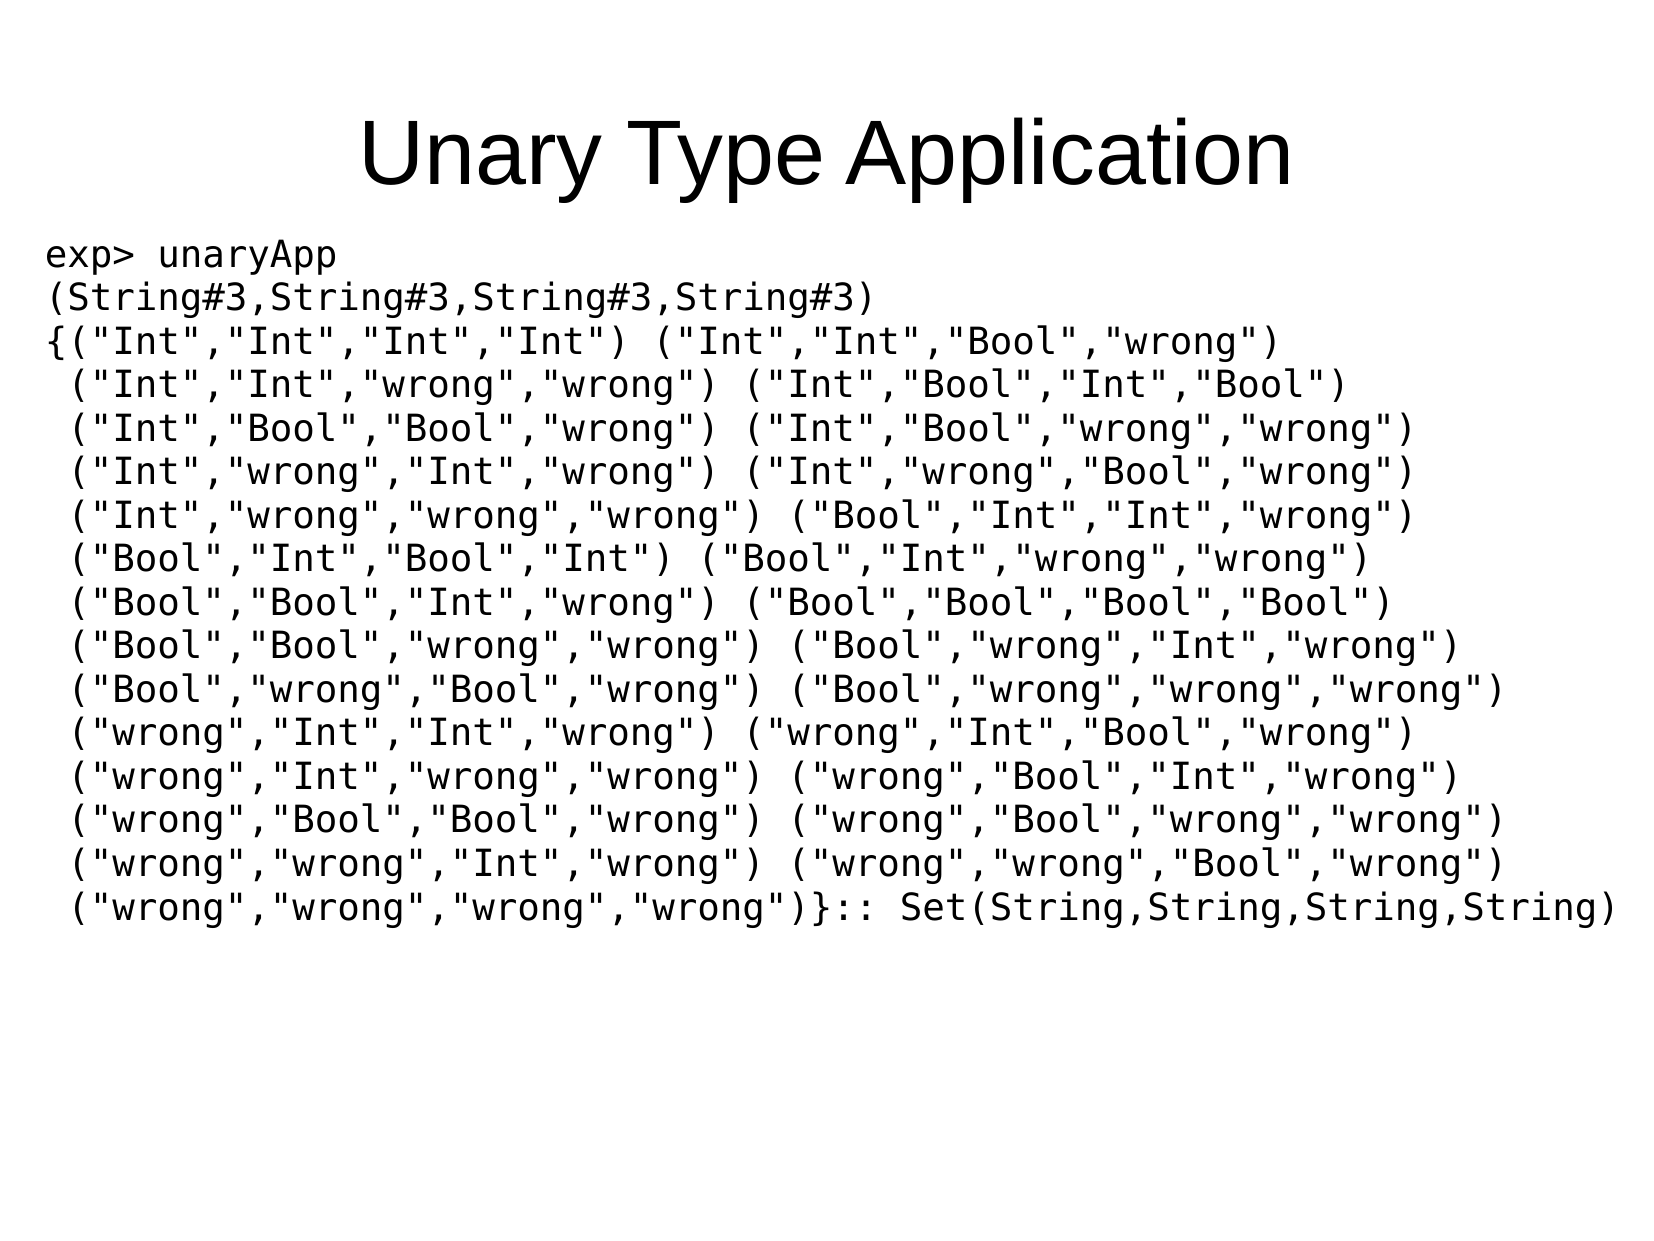

# Unary Type Application
exp> unaryApp
(String#3,String#3,String#3,String#3)
{("Int","Int","Int","Int") ("Int","Int","Bool","wrong")
 ("Int","Int","wrong","wrong") ("Int","Bool","Int","Bool")
 ("Int","Bool","Bool","wrong") ("Int","Bool","wrong","wrong")
 ("Int","wrong","Int","wrong") ("Int","wrong","Bool","wrong")
 ("Int","wrong","wrong","wrong") ("Bool","Int","Int","wrong")
 ("Bool","Int","Bool","Int") ("Bool","Int","wrong","wrong")
 ("Bool","Bool","Int","wrong") ("Bool","Bool","Bool","Bool")
 ("Bool","Bool","wrong","wrong") ("Bool","wrong","Int","wrong")
 ("Bool","wrong","Bool","wrong") ("Bool","wrong","wrong","wrong")
 ("wrong","Int","Int","wrong") ("wrong","Int","Bool","wrong")
 ("wrong","Int","wrong","wrong") ("wrong","Bool","Int","wrong")
 ("wrong","Bool","Bool","wrong") ("wrong","Bool","wrong","wrong")
 ("wrong","wrong","Int","wrong") ("wrong","wrong","Bool","wrong")
 ("wrong","wrong","wrong","wrong")}:: Set(String,String,String,String)